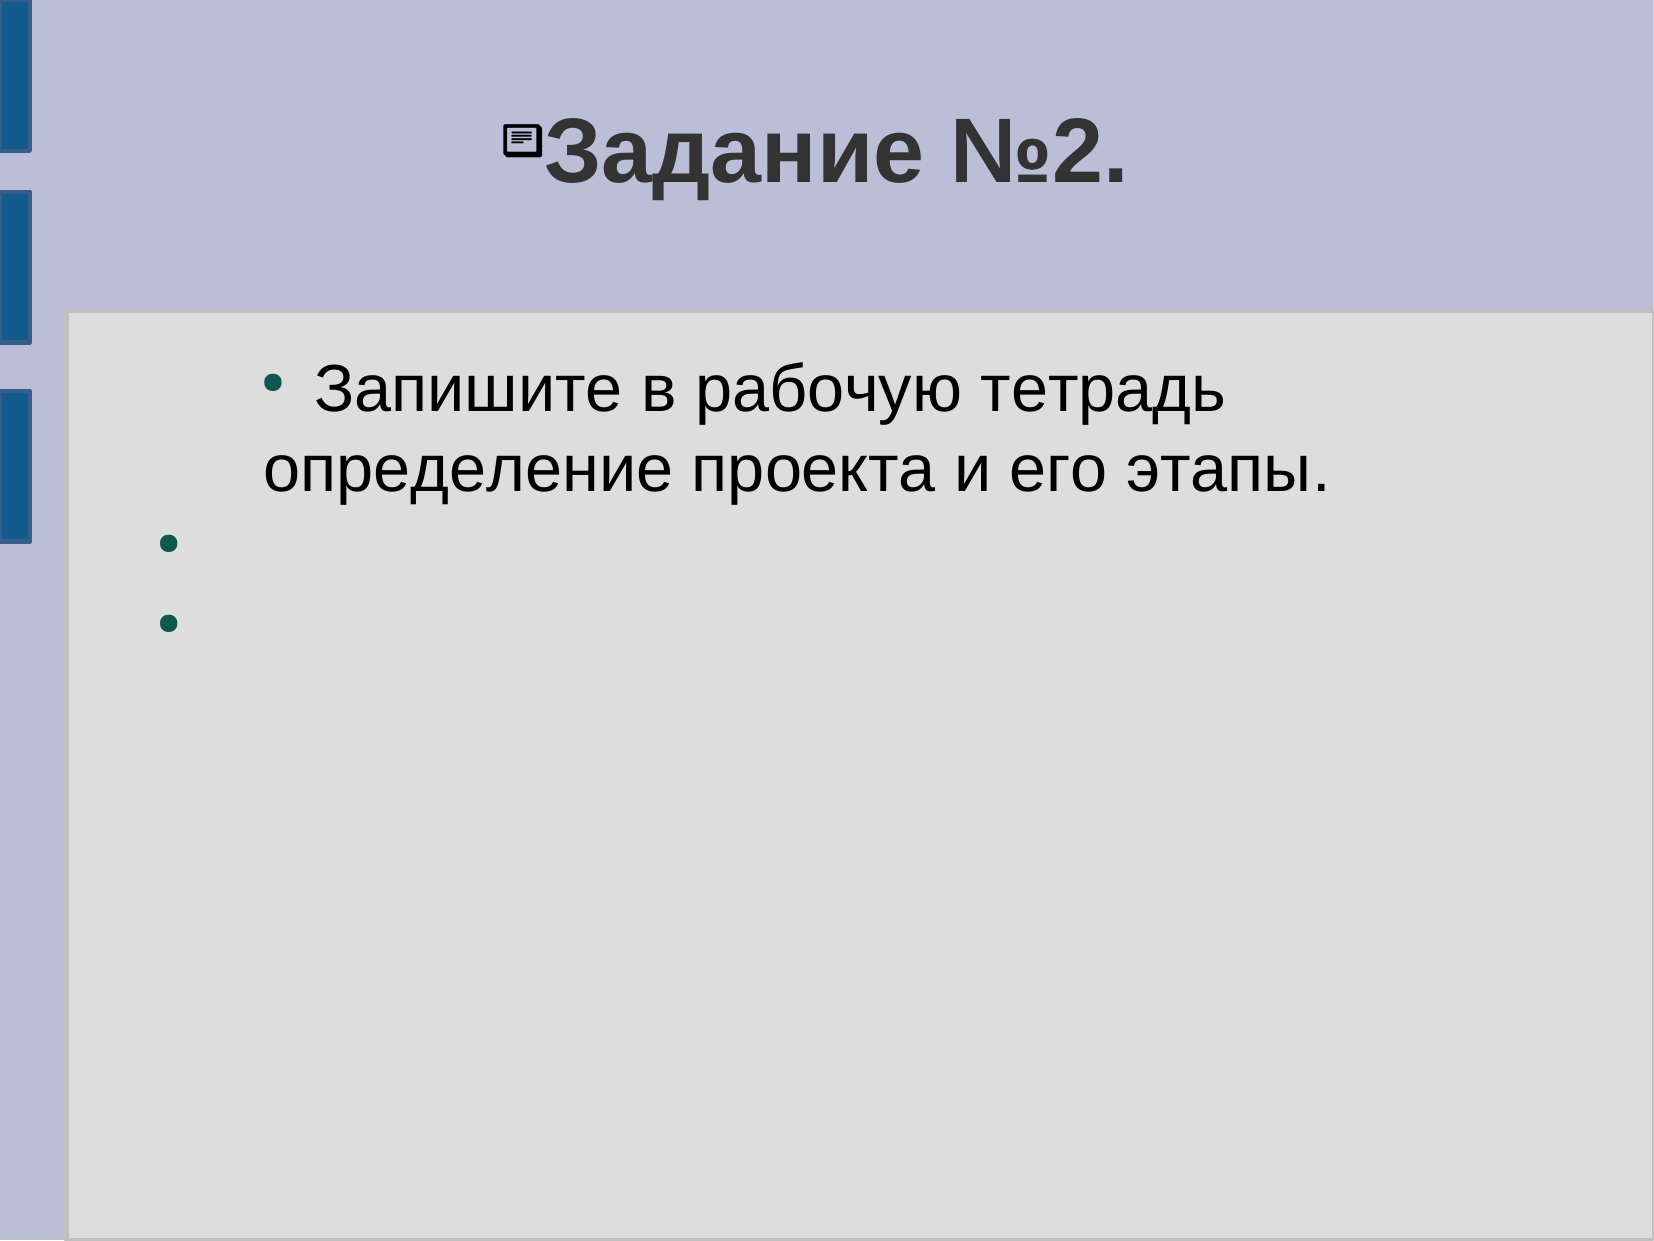

# Задание №2.
Запишите в рабочую тетрадь определение проекта и его этапы.